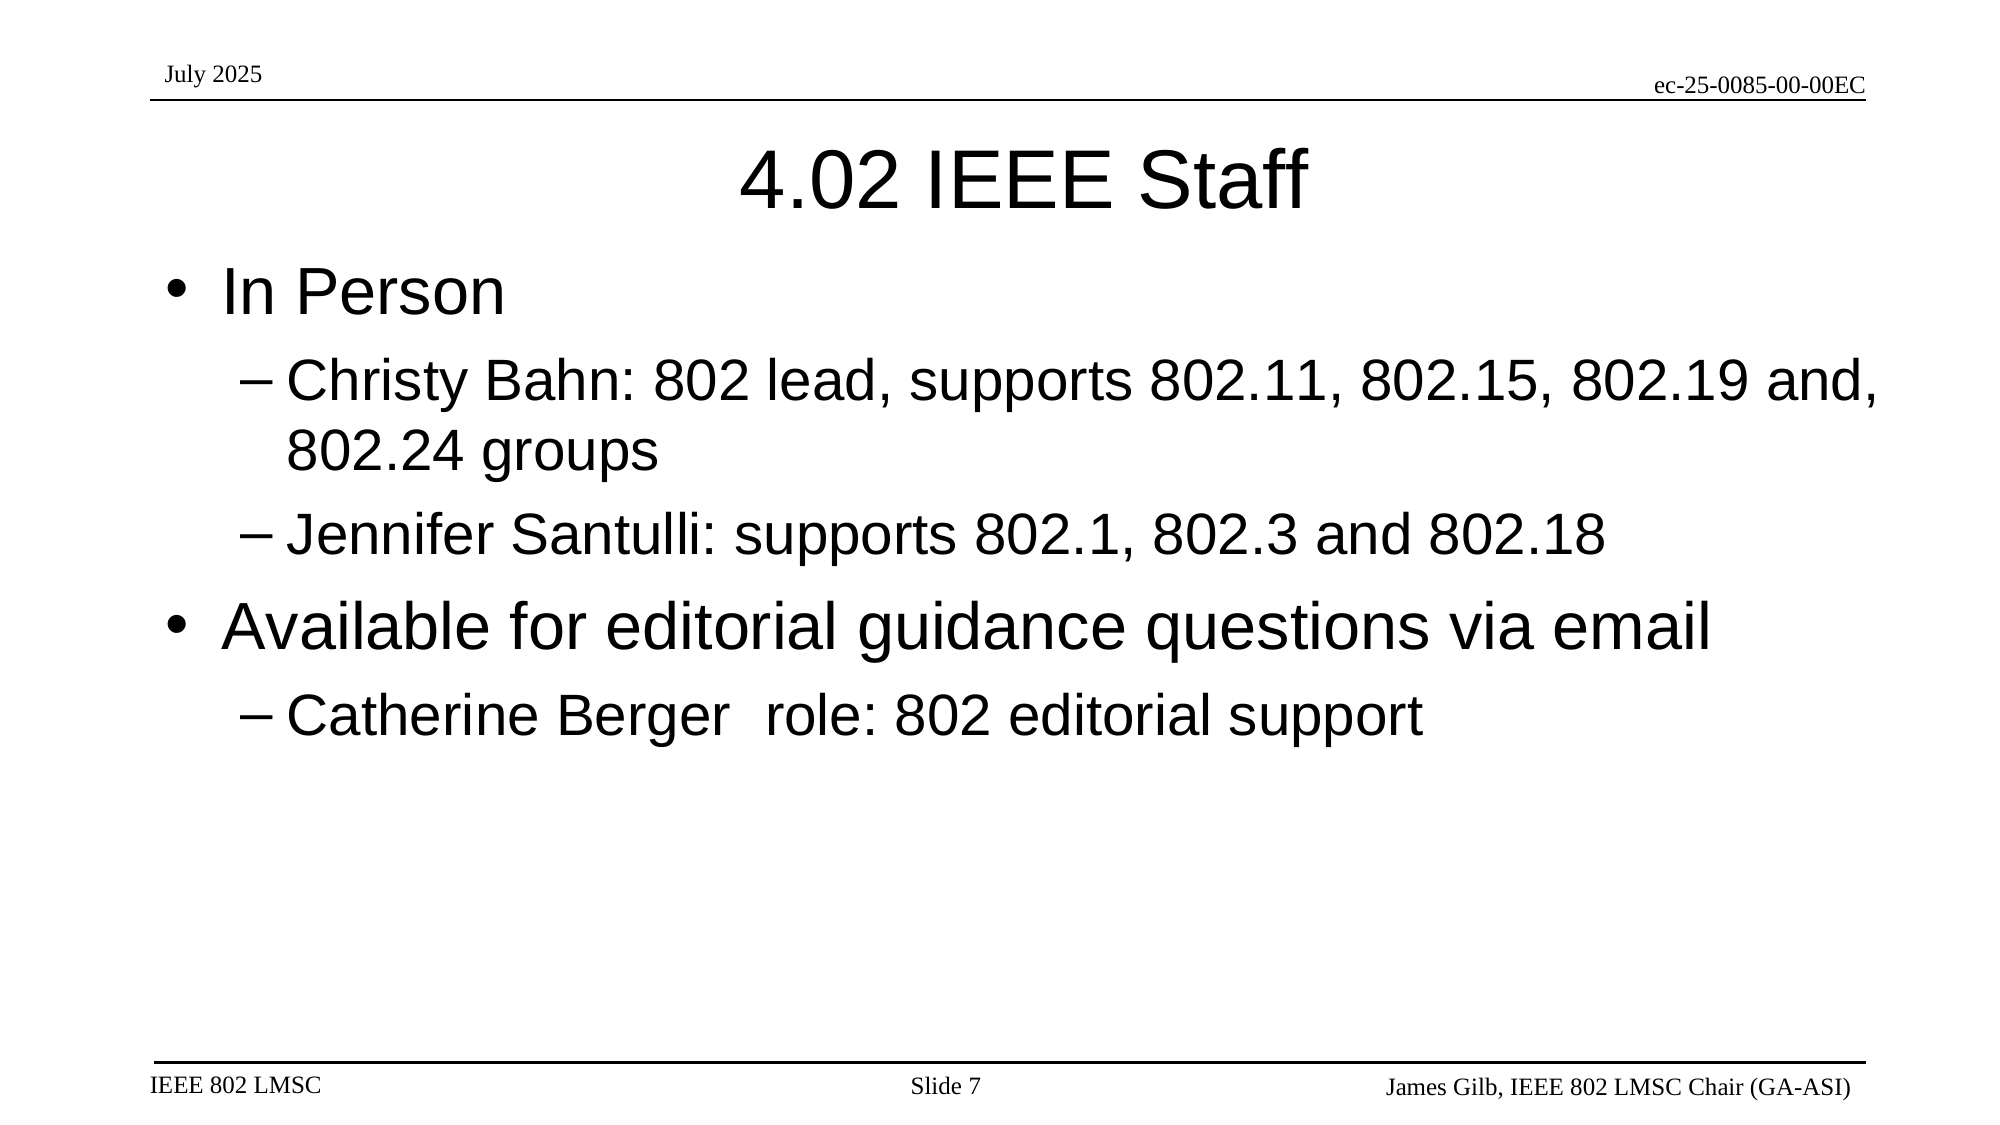

# 4.02 IEEE Staff
In Person
Christy Bahn: 802 lead, supports 802.11, 802.15, 802.19 and, 802.24 groups
Jennifer Santulli: supports 802.1, 802.3 and 802.18
Available for editorial guidance questions via email
Catherine Berger	role: 802 editorial support
7